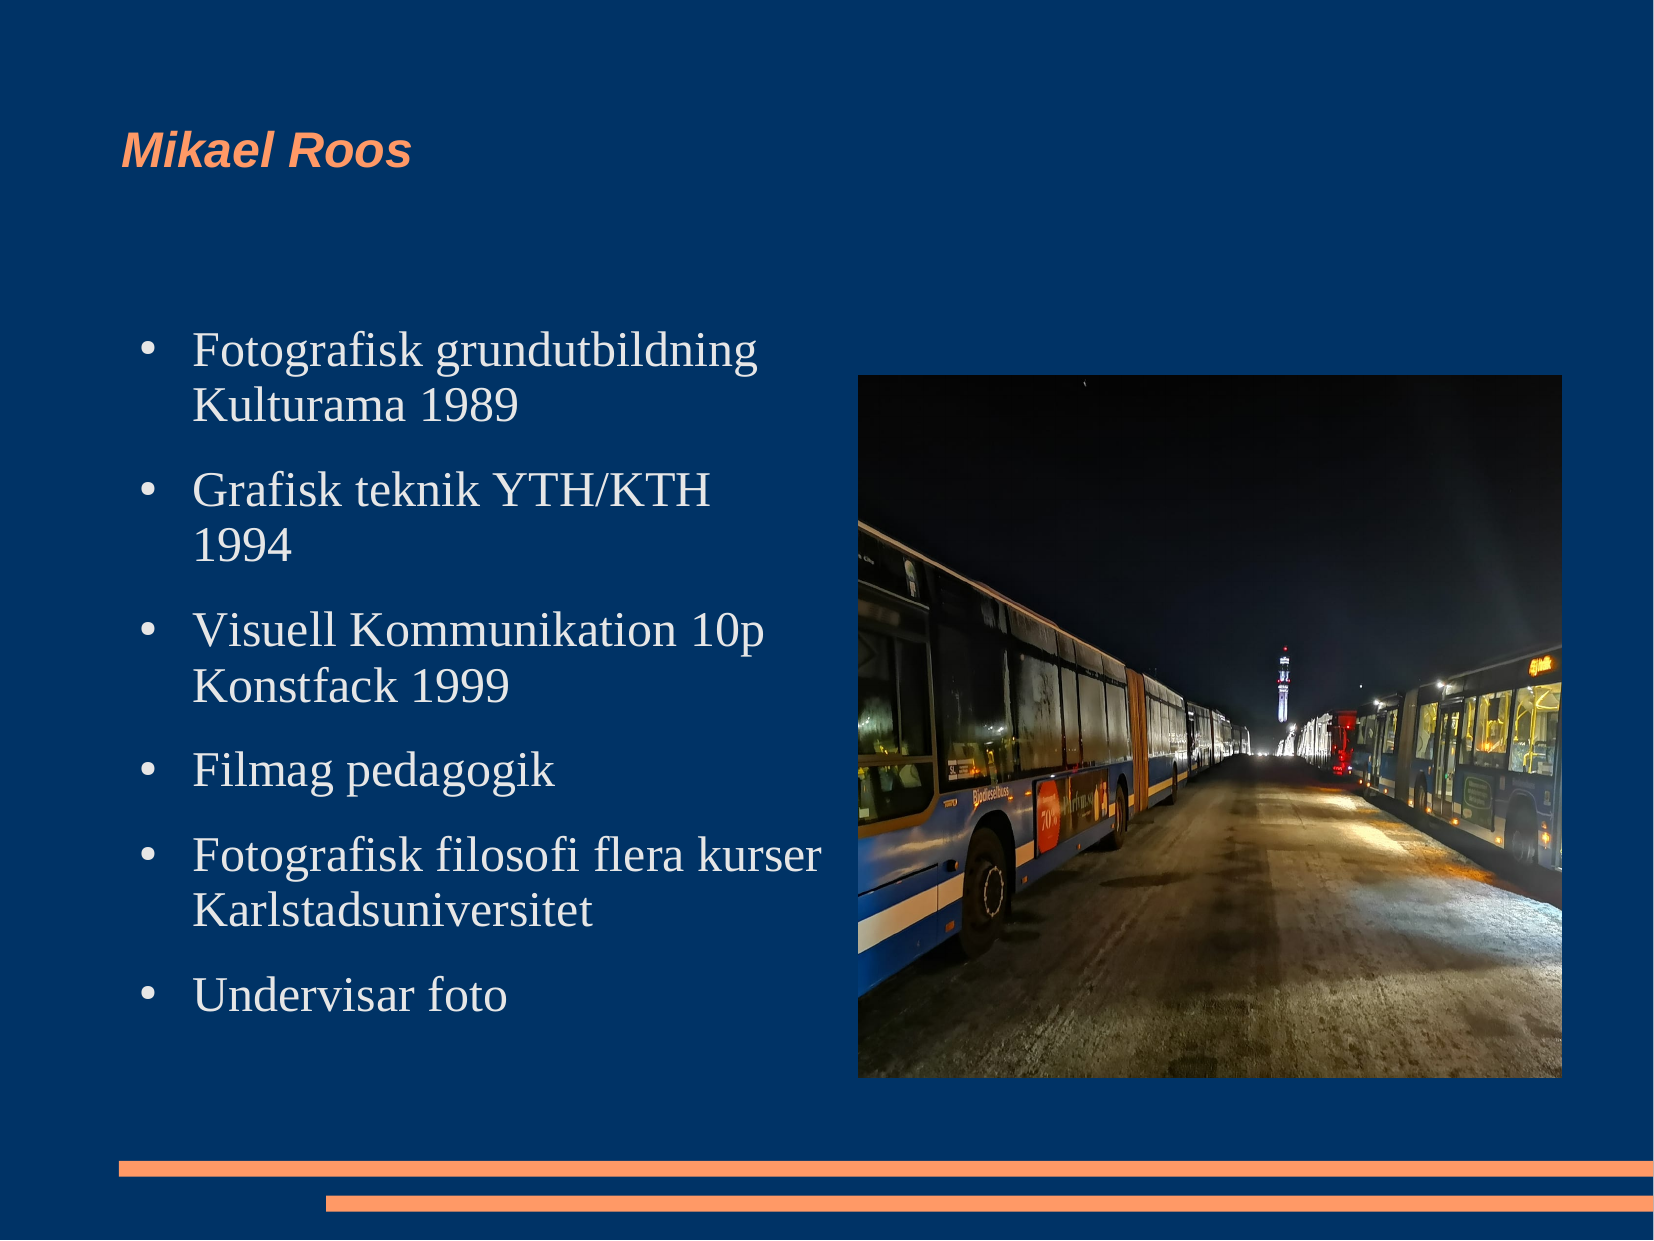

# Mikael Roos
Fotografisk grundutbildning Kulturama 1989
Grafisk teknik YTH/KTH 1994
Visuell Kommunikation 10p Konstfack 1999
Filmag pedagogik
Fotografisk filosofi flera kurser Karlstadsuniversitet
Undervisar foto